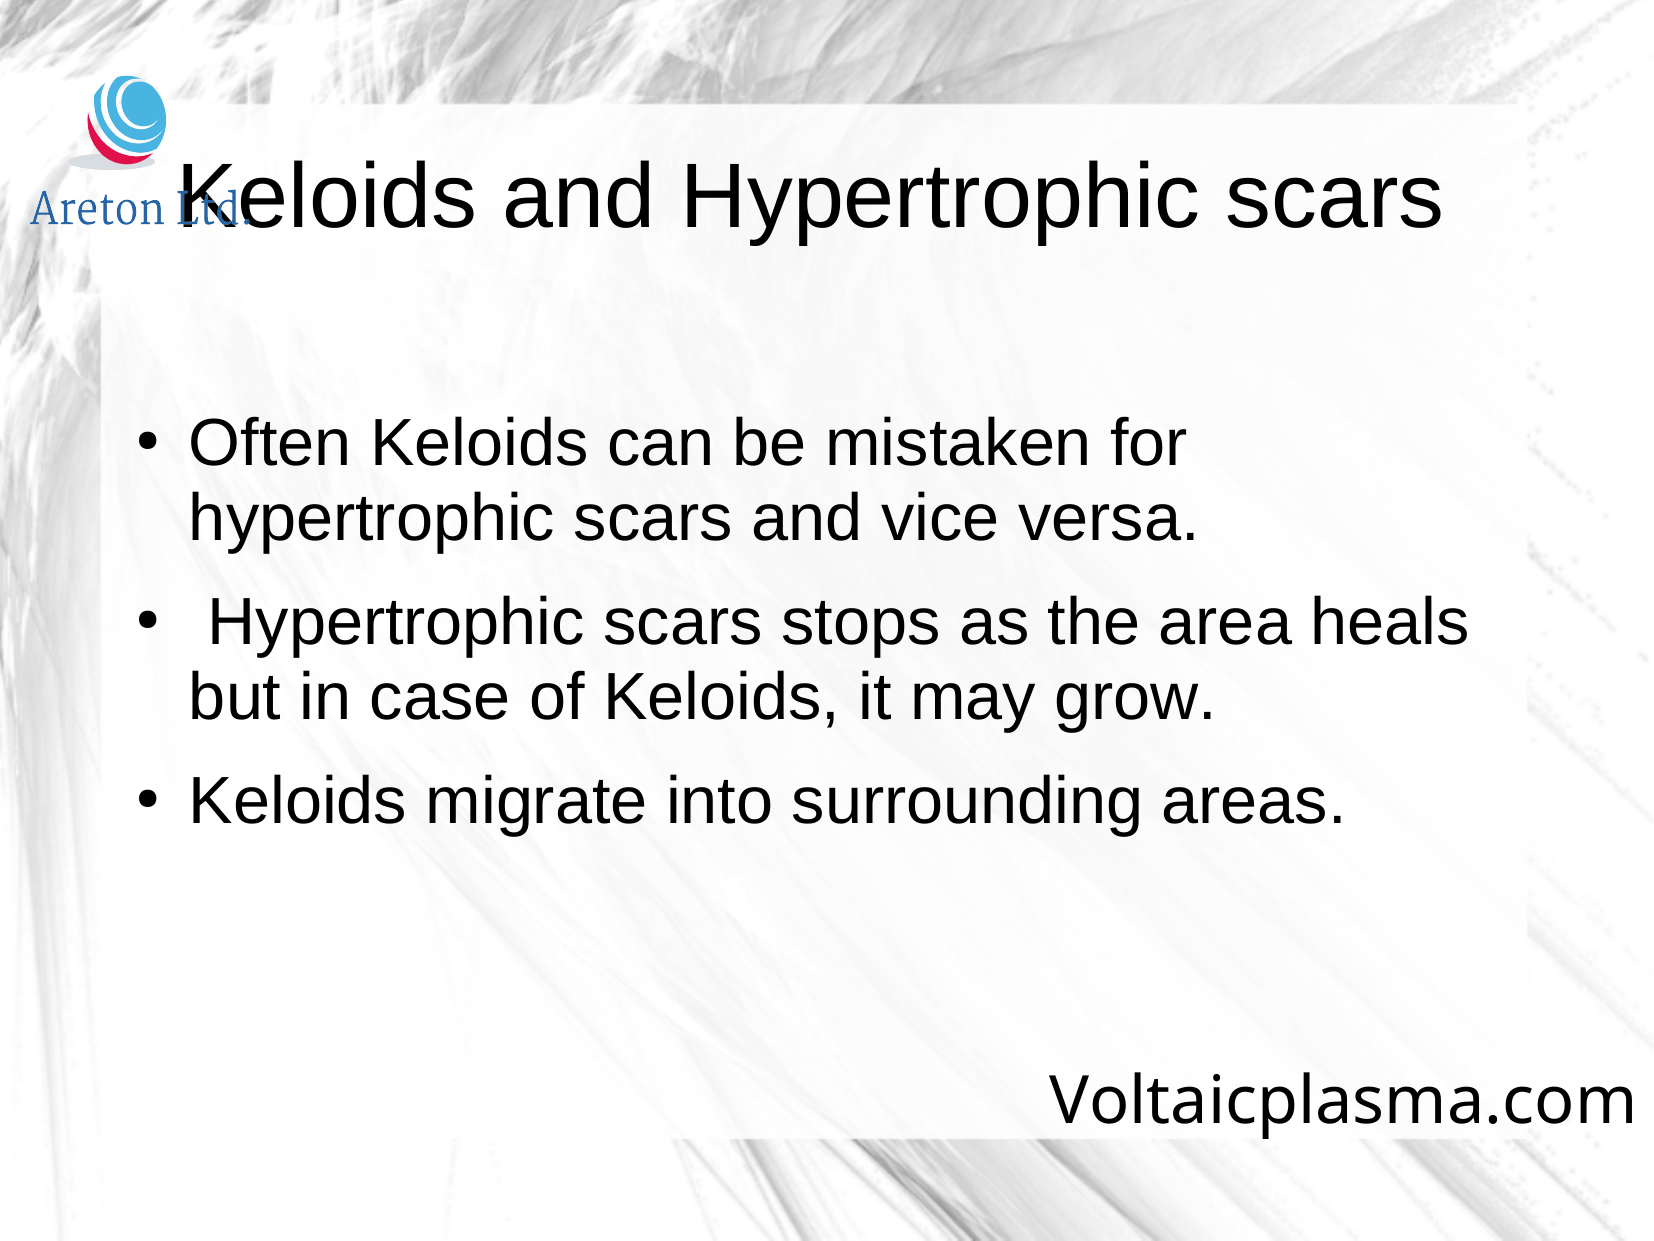

# Keloids and Hypertrophic scars
Often Keloids can be mistaken for hypertrophic scars and vice versa.
 Hypertrophic scars stops as the area heals but in case of Keloids, it may grow.
Keloids migrate into surrounding areas.
Voltaicplasma.com